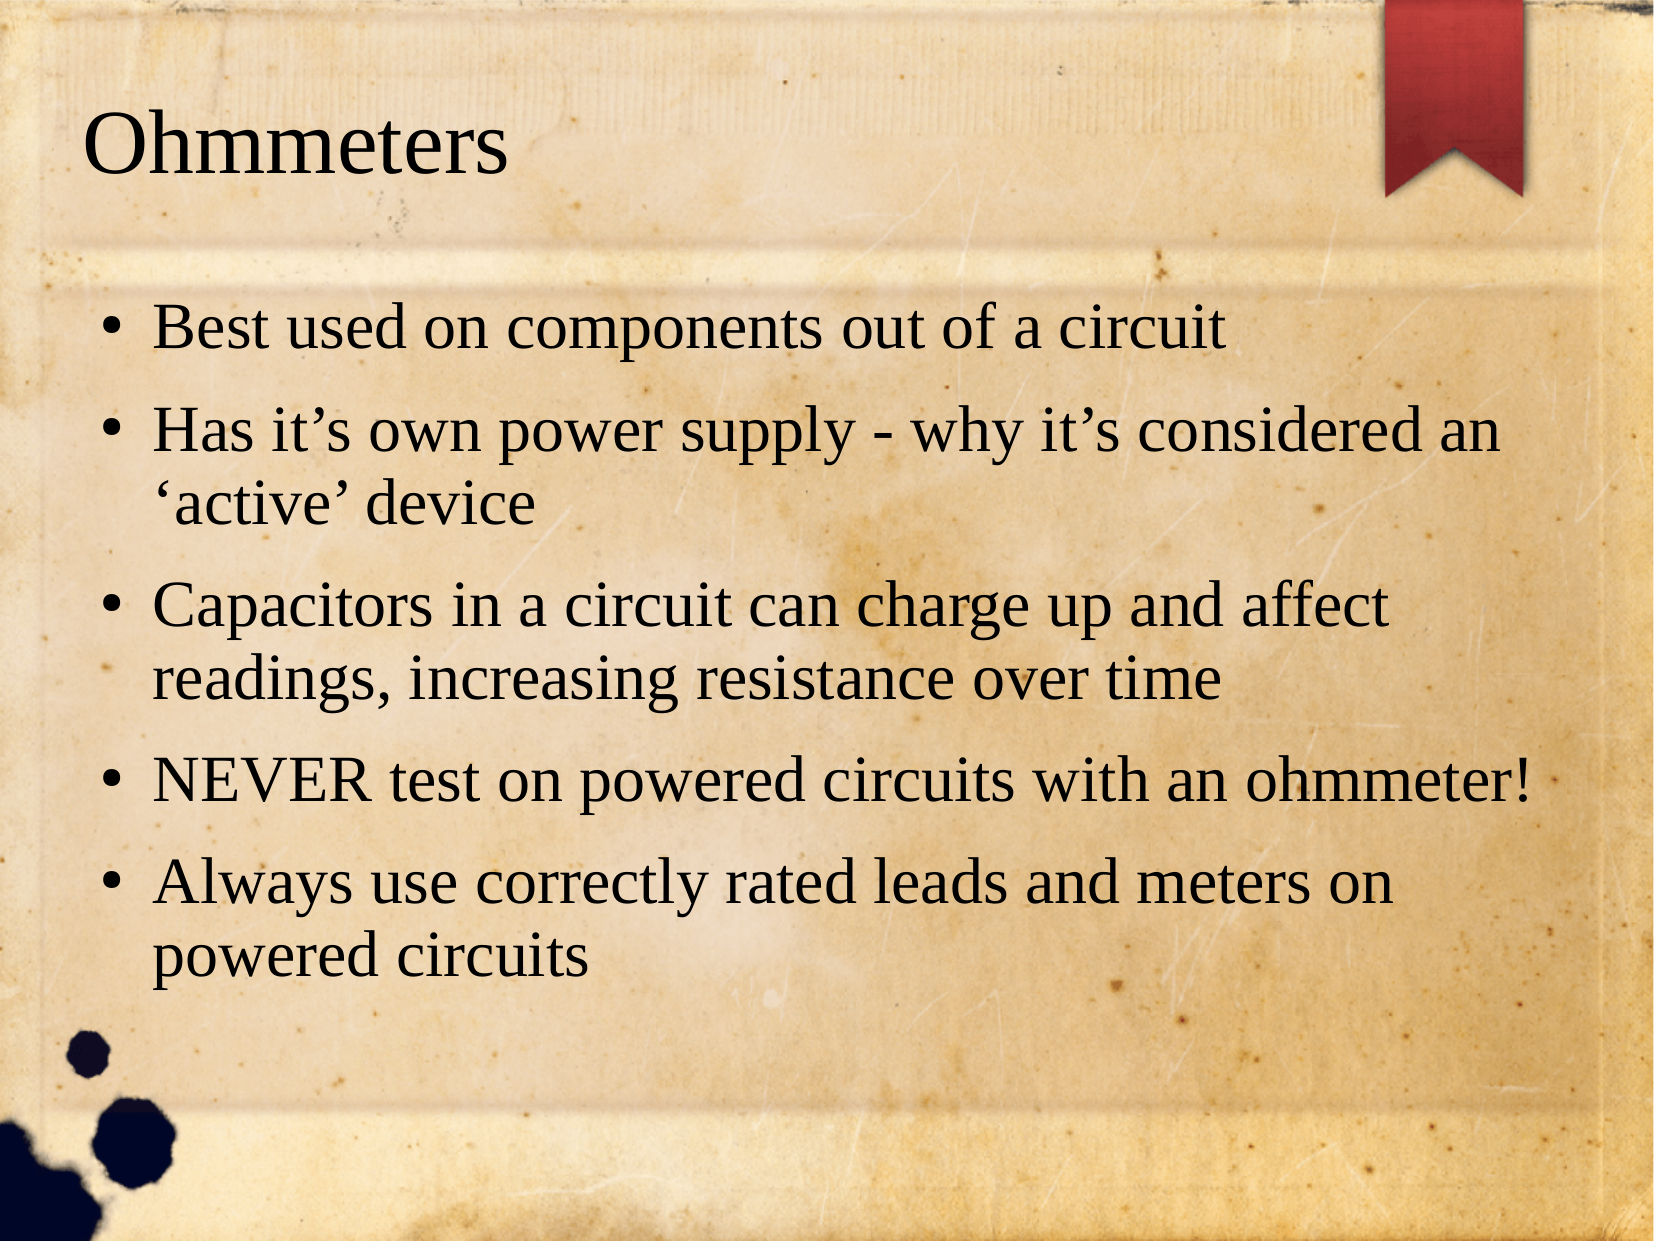

# Ohmmeters
Best used on components out of a circuit
Has it’s own power supply - why it’s considered an ‘active’ device
Capacitors in a circuit can charge up and affect readings, increasing resistance over time
NEVER test on powered circuits with an ohmmeter!
Always use correctly rated leads and meters on powered circuits